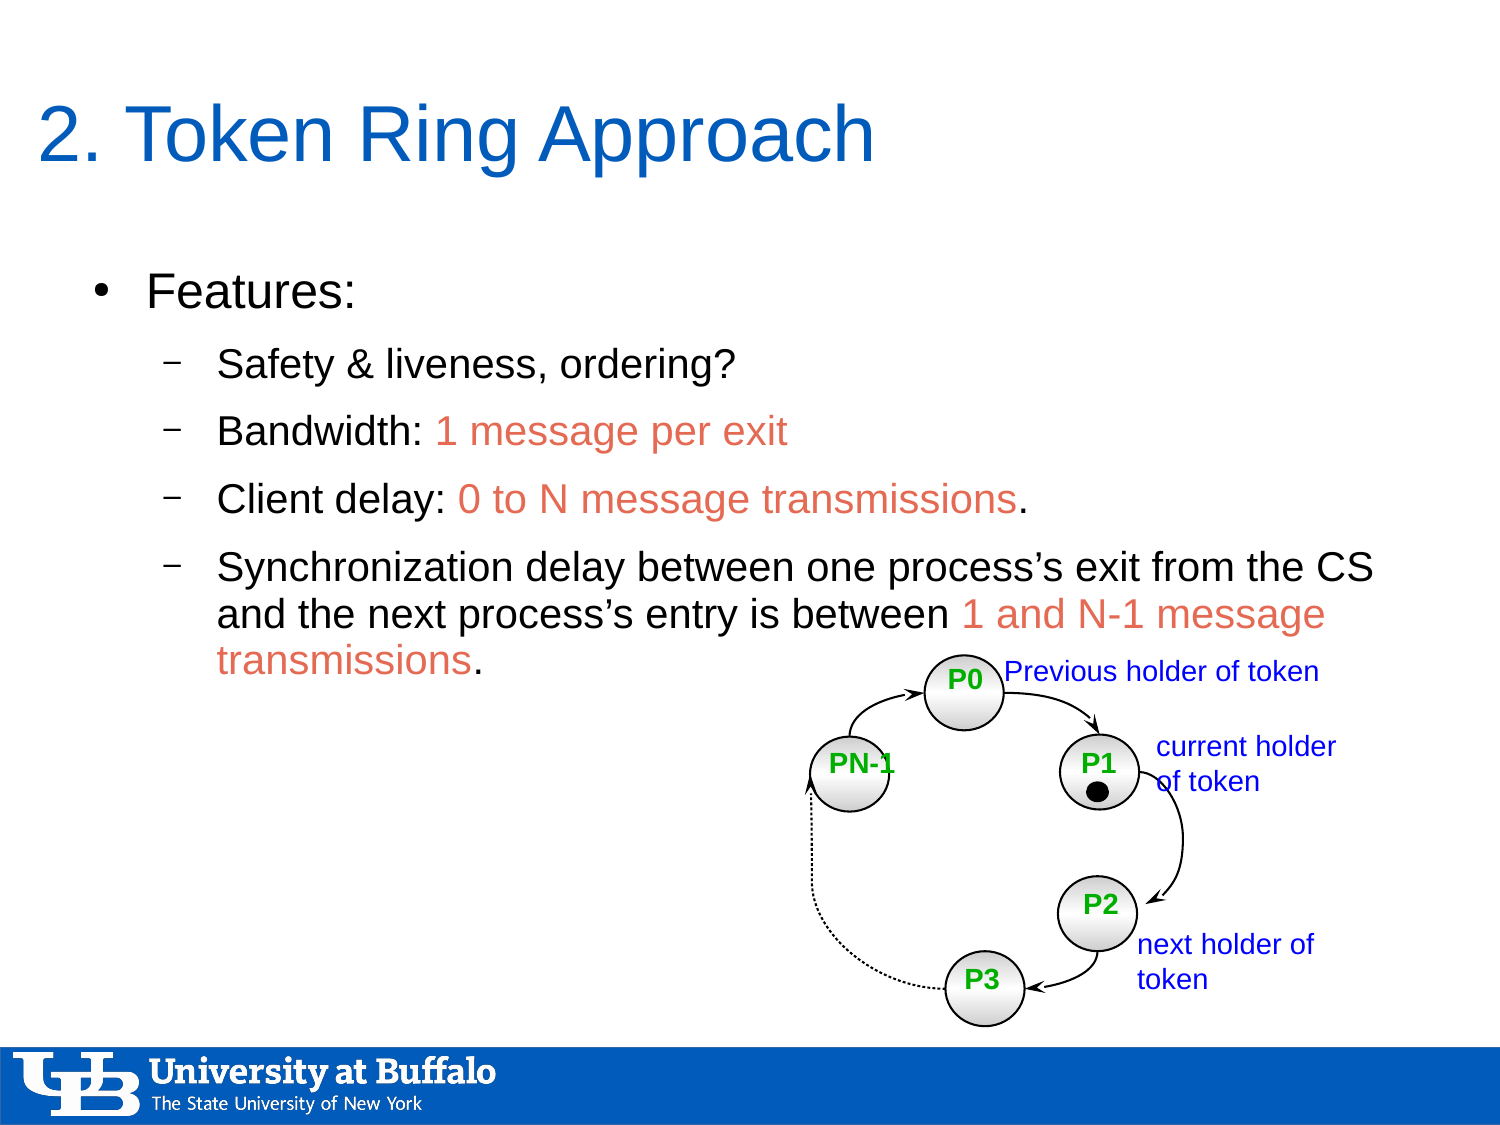

# 2. Token Ring Approach
Features:
Safety & liveness, ordering?
Bandwidth: 1 message per exit
Client delay: 0 to N message transmissions.
Synchronization delay between one process’s exit from the CS and the next process’s entry is between 1 and N-1 message transmissions.
Previous holder of token
P0
current holder of token
PN-1
P1
P2
next holder of token
P3